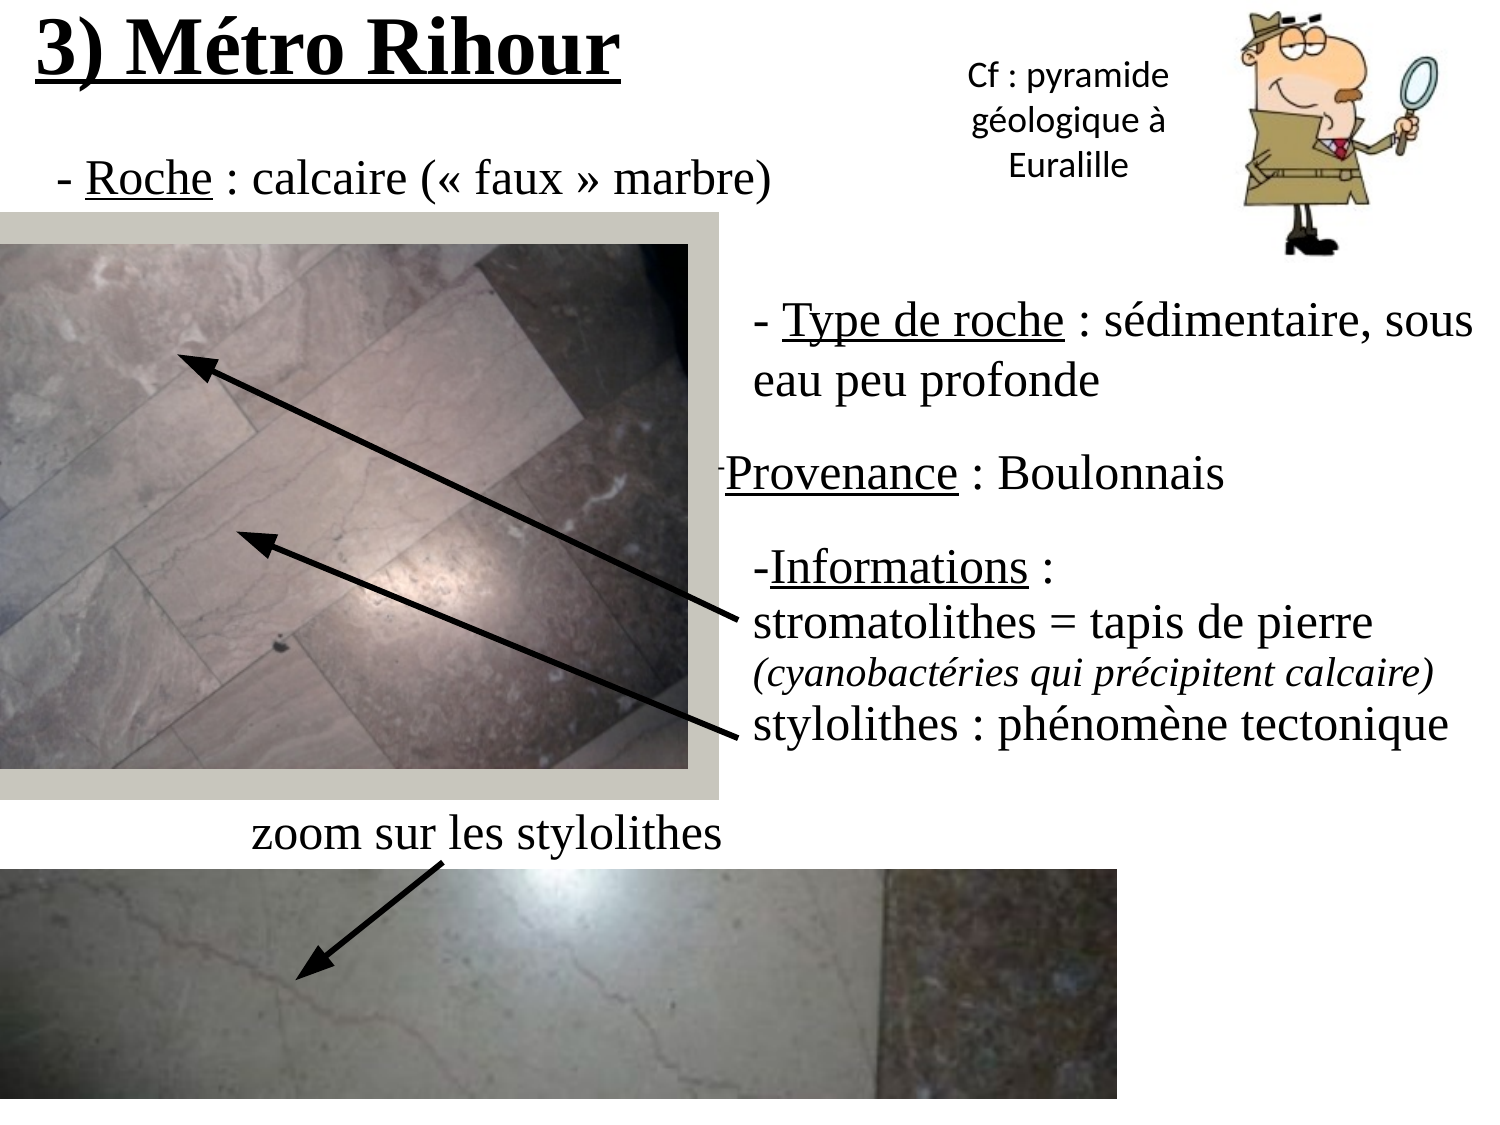

# 3) Métro Rihour
Cf : pyramide géologique à Euralille
- Roche : calcaire (« faux » marbre)
- Type de roche : sédimentaire, sous eau peu profonde
Provenance : Boulonnais
-Informations :
stromatolithes = tapis de pierre (cyanobactéries qui précipitent calcaire)
stylolithes : phénomène tectonique
zoom sur les stylolithes